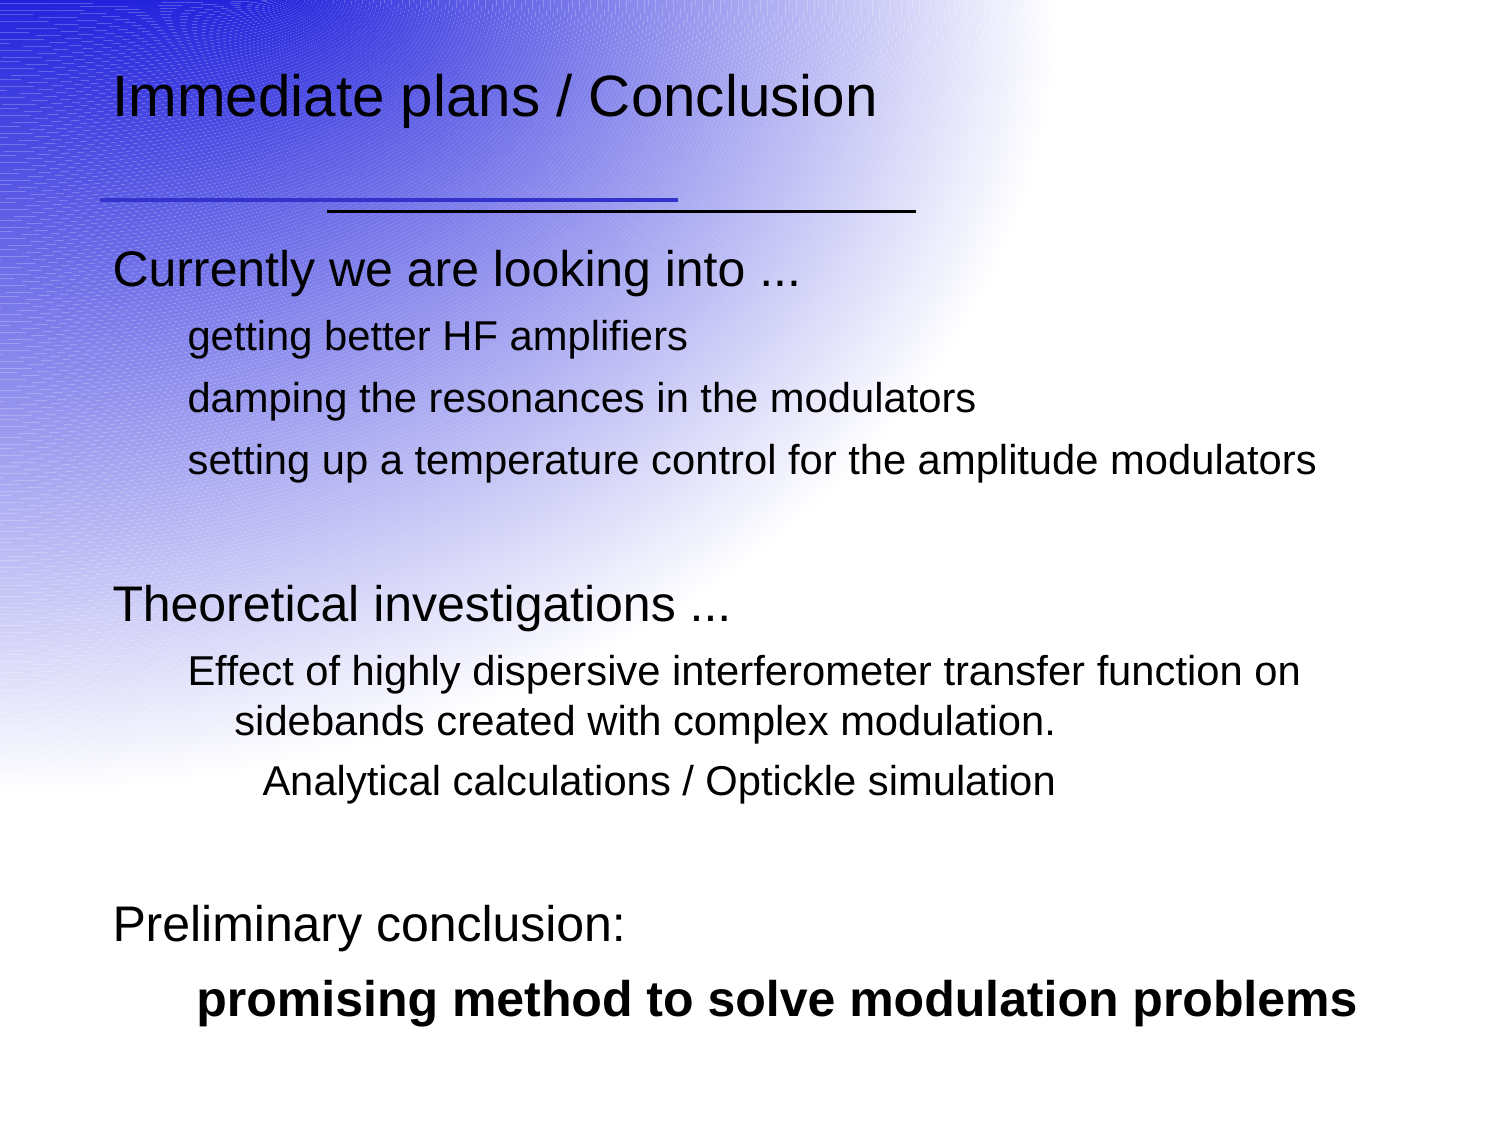

# Immediate plans / Conclusion
Currently we are looking into ...
getting better HF amplifiers
damping the resonances in the modulators
setting up a temperature control for the amplitude modulators
Theoretical investigations ...
Effect of highly dispersive interferometer transfer function on sidebands created with complex modulation.
Analytical calculations / Optickle simulation
Preliminary conclusion:
 promising method to solve modulation problems